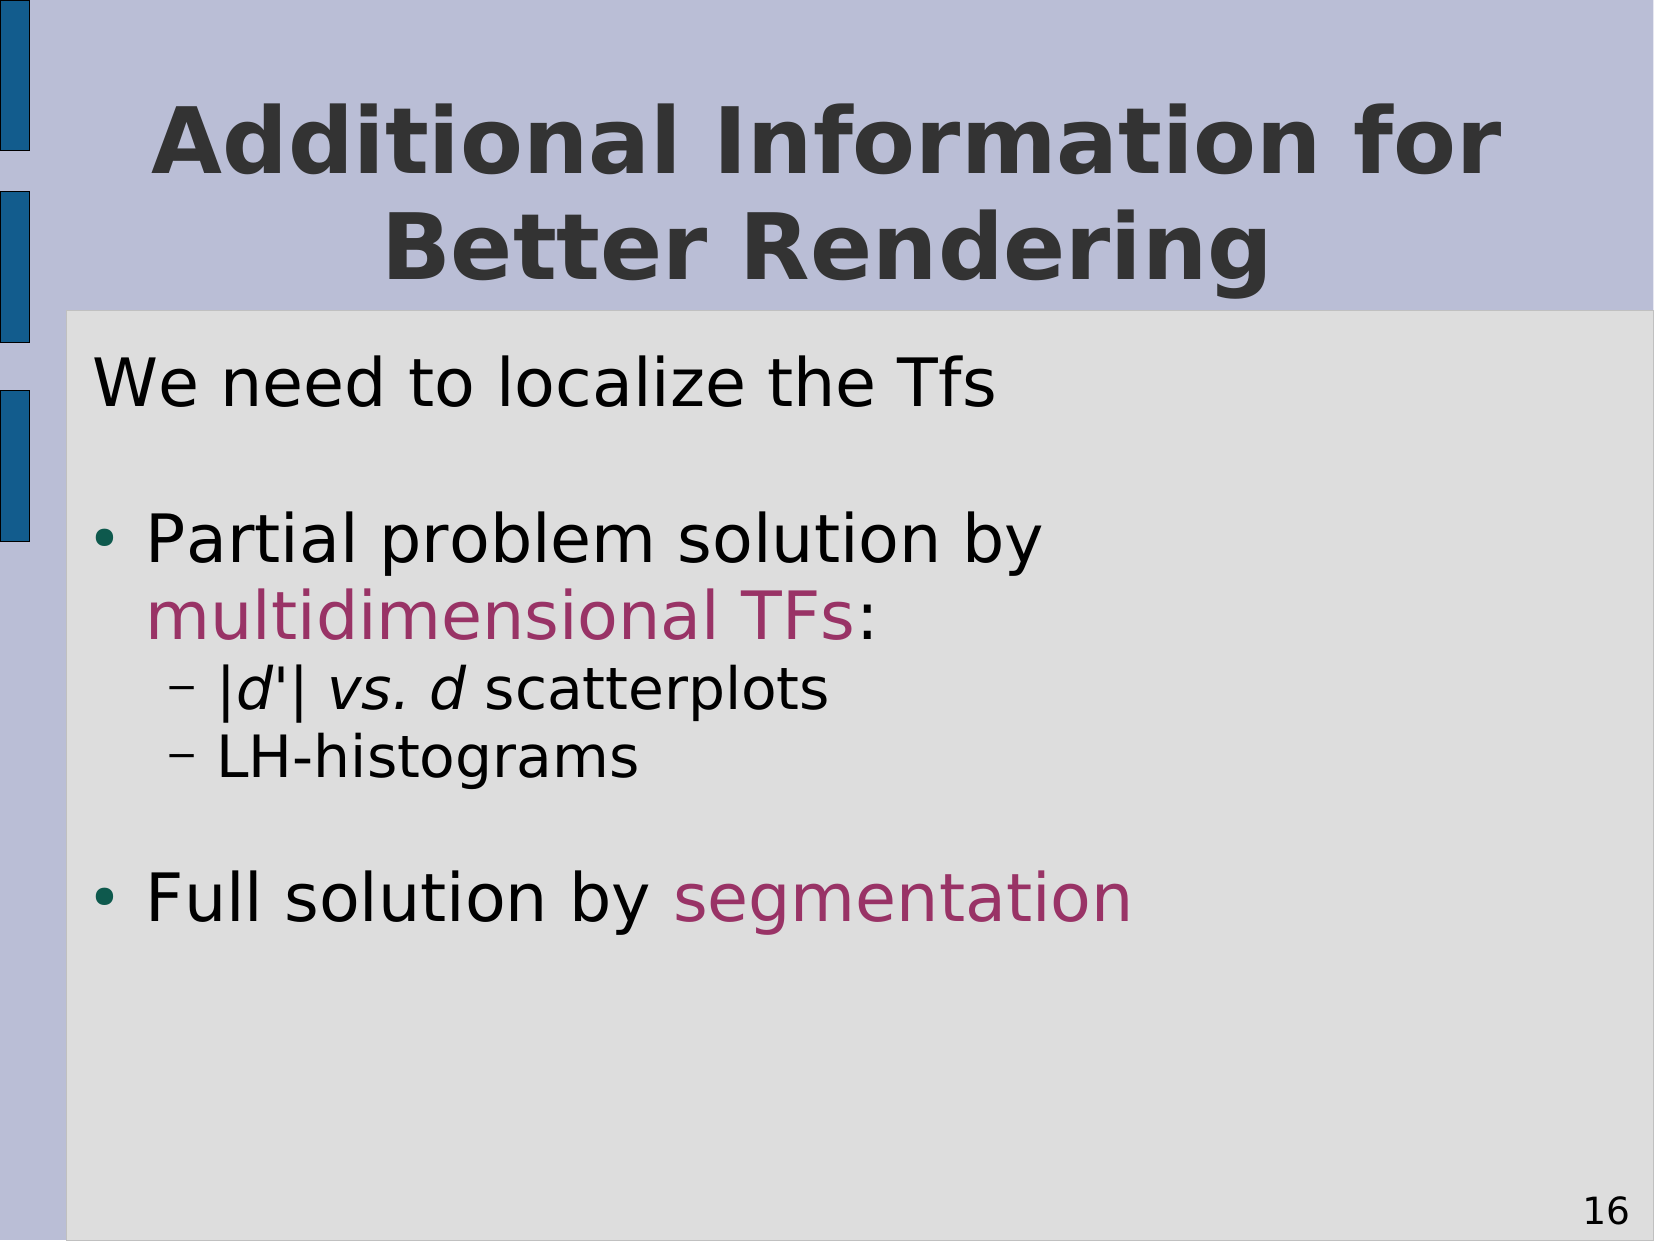

# Additional Information for Better Rendering
We need to localize the Tfs
Partial problem solution by multidimensional TFs:
|d'| vs. d scatterplots
LH-histograms
Full solution by segmentation